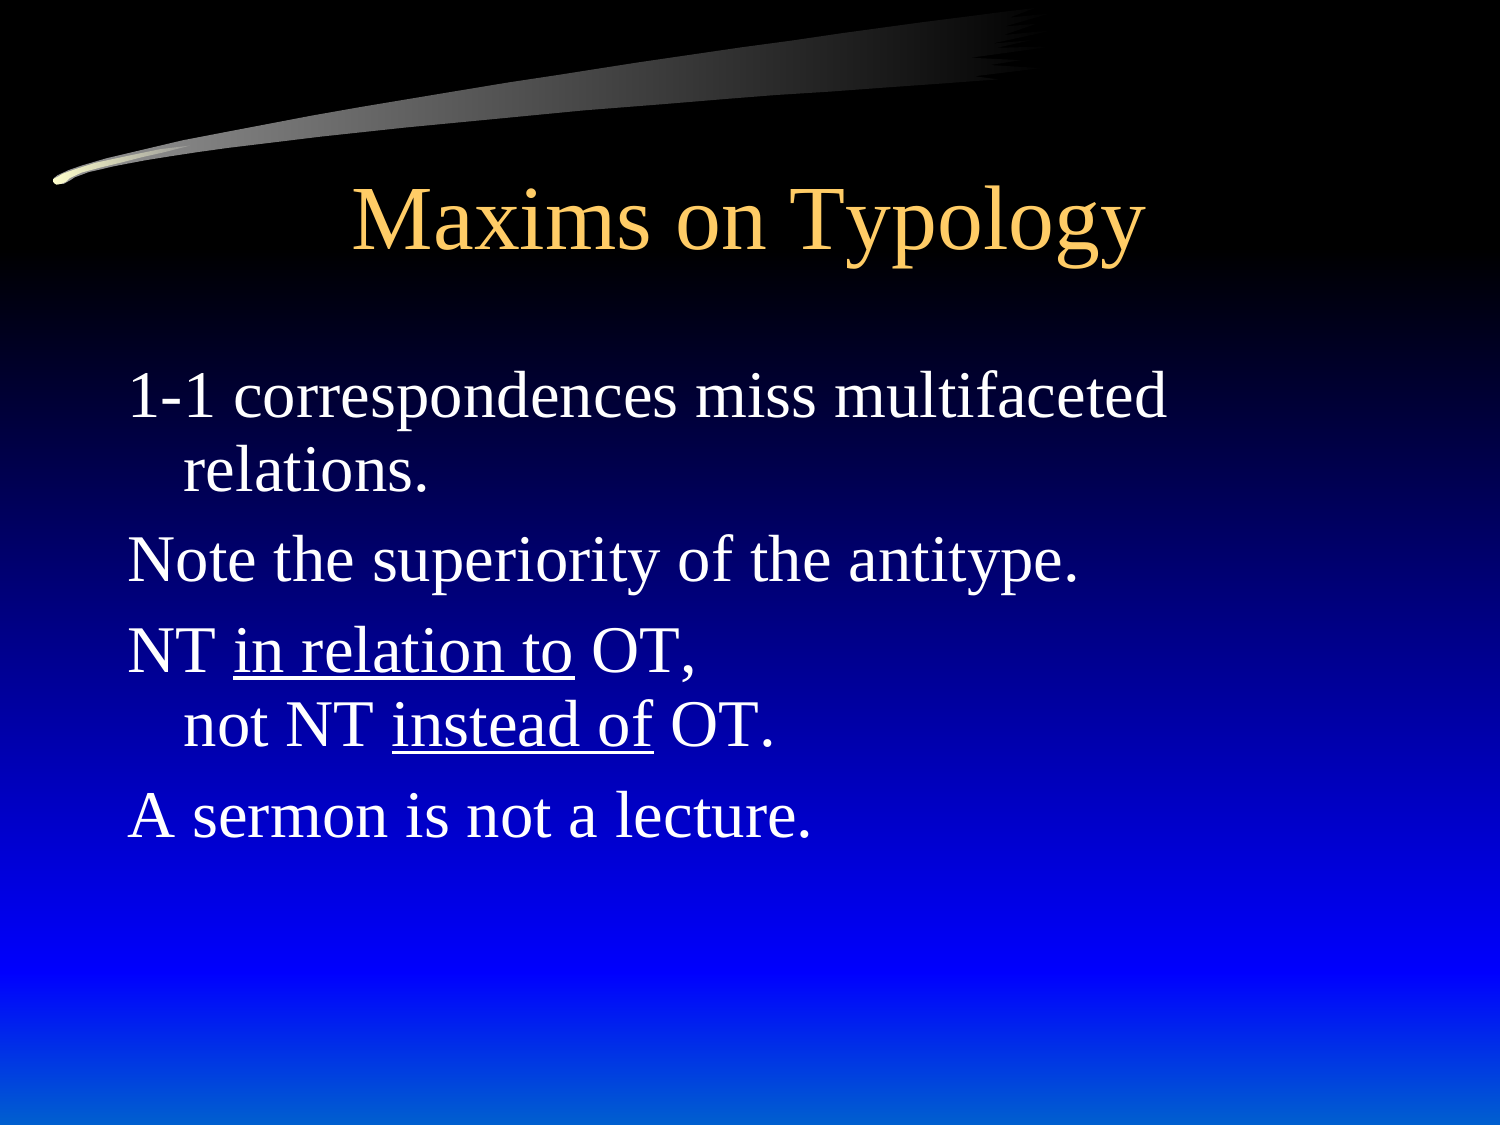

# Maxims on Typology
1-1 correspondences miss multifaceted relations.
Note the superiority of the antitype.
NT in relation to OT,
not NT instead of OT.
A sermon is not a lecture.